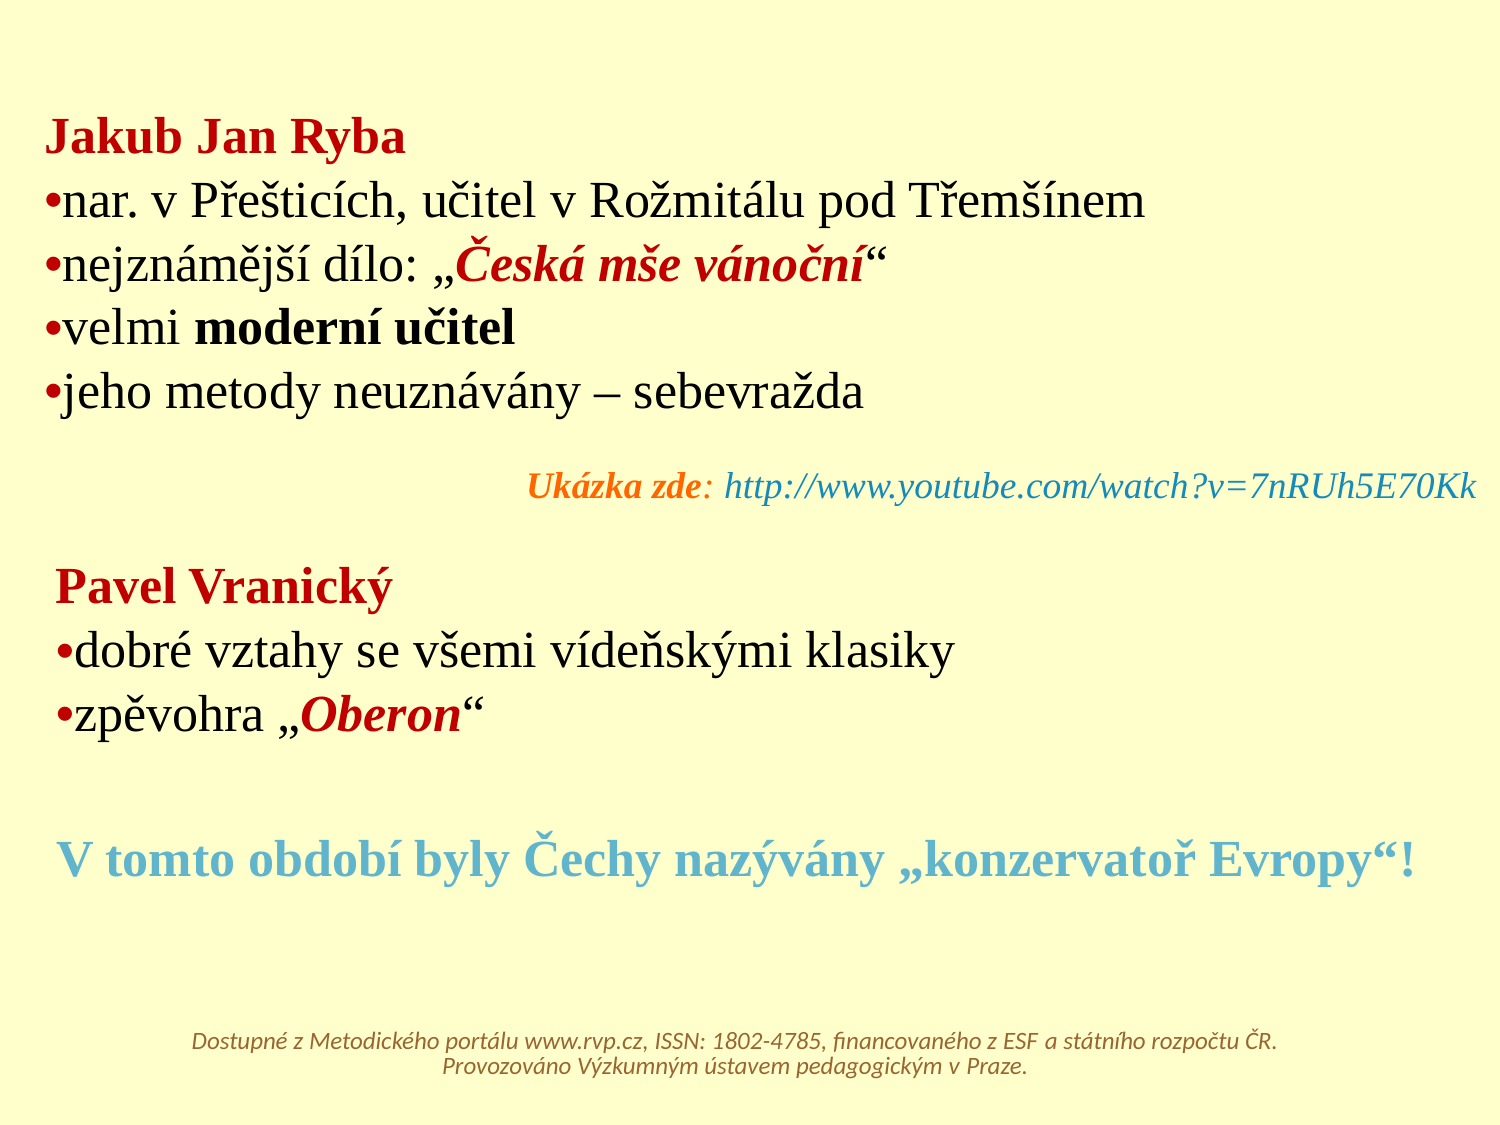

Jakub Jan Ryba
nar. v Přešticích, učitel v Rožmitálu pod Třemšínem
nejznámější dílo: „Česká mše vánoční“
velmi moderní učitel
jeho metody neuznávány – sebevražda
Ukázka zde: http://www.youtube.com/watch?v=7nRUh5E70Kk
Pavel Vranický
dobré vztahy se všemi vídeňskými klasiky
zpěvohra „Oberon“
V tomto období byly Čechy nazývány „konzervatoř Evropy“!
Dostupné z Metodického portálu www.rvp.cz, ISSN: 1802-4785, financovaného z ESF a státního rozpočtu ČR. Provozováno Výzkumným ústavem pedagogickým v Praze.